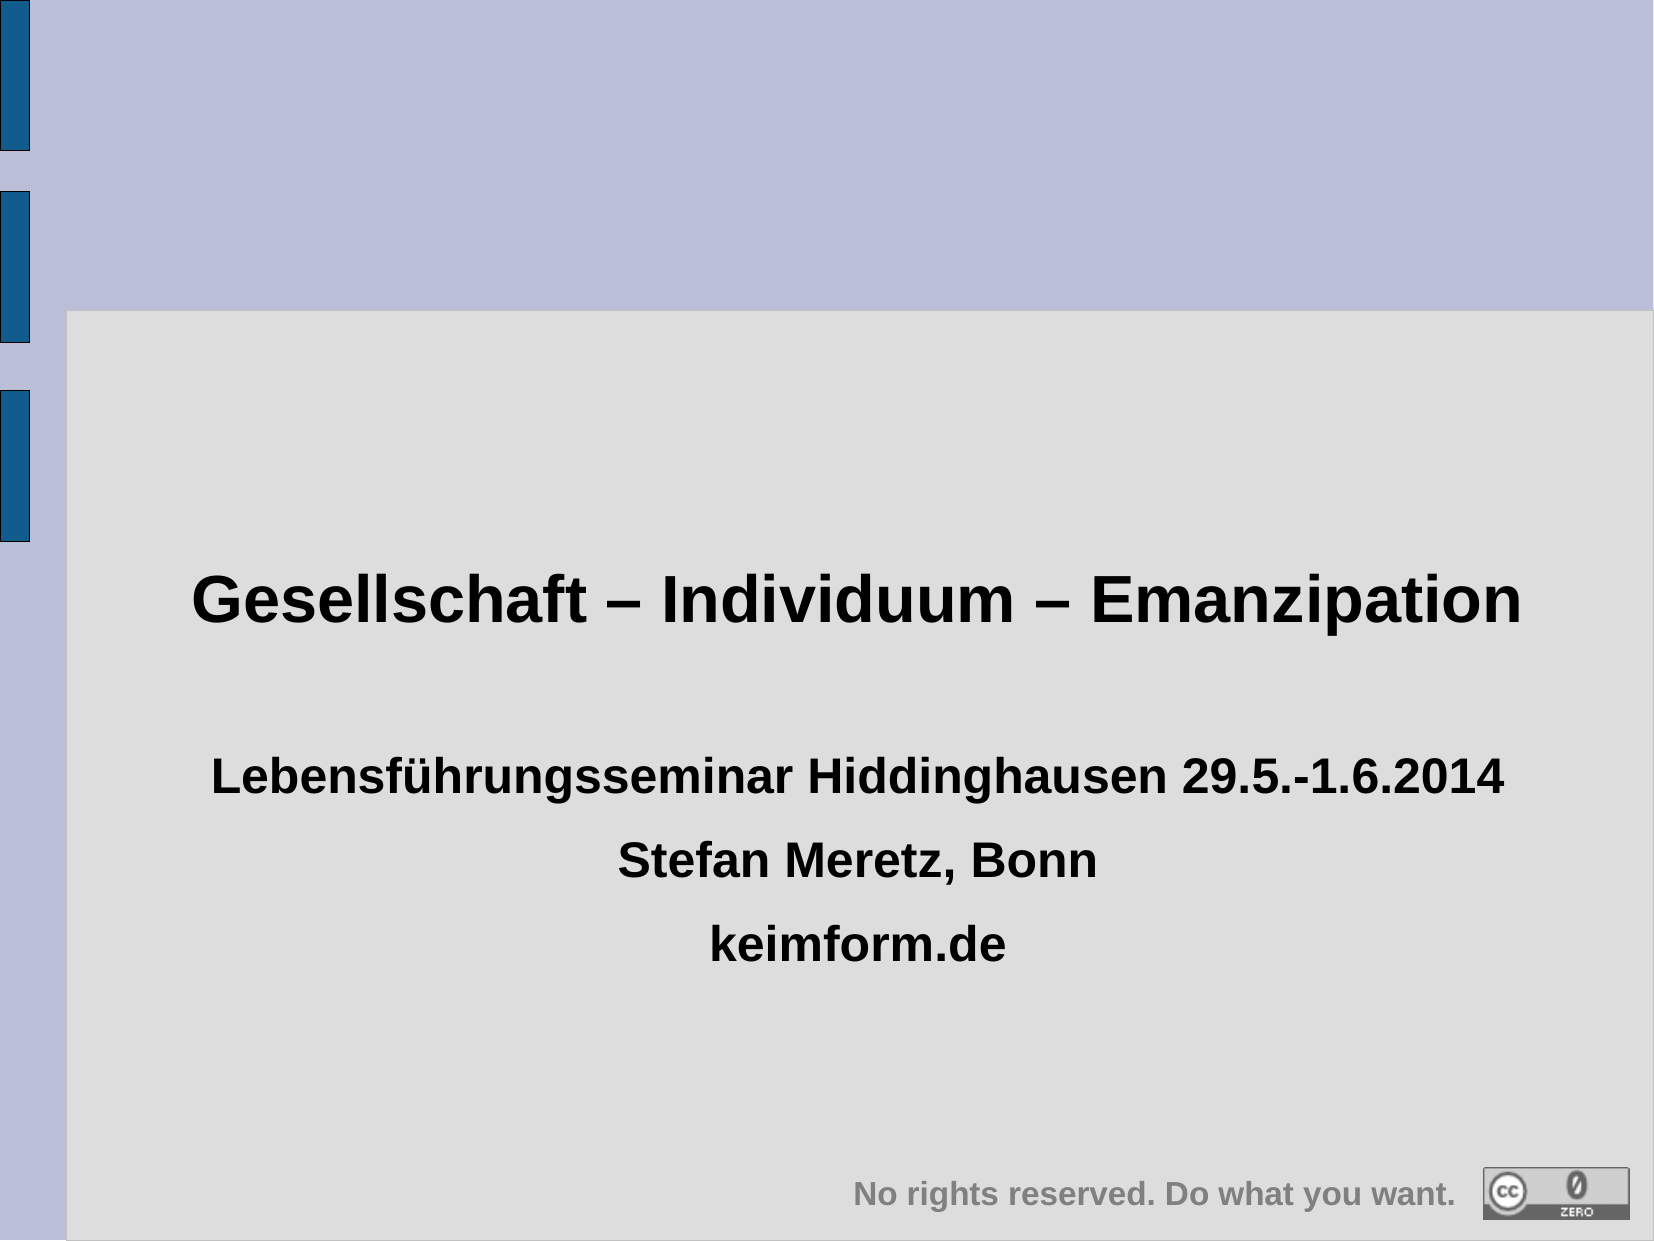

# Gesellschaft – Individuum – Emanzipation
Lebensführungsseminar Hiddinghausen 29.5.-1.6.2014
Stefan Meretz, Bonn
keimform.de
No rights reserved. Do what you want.